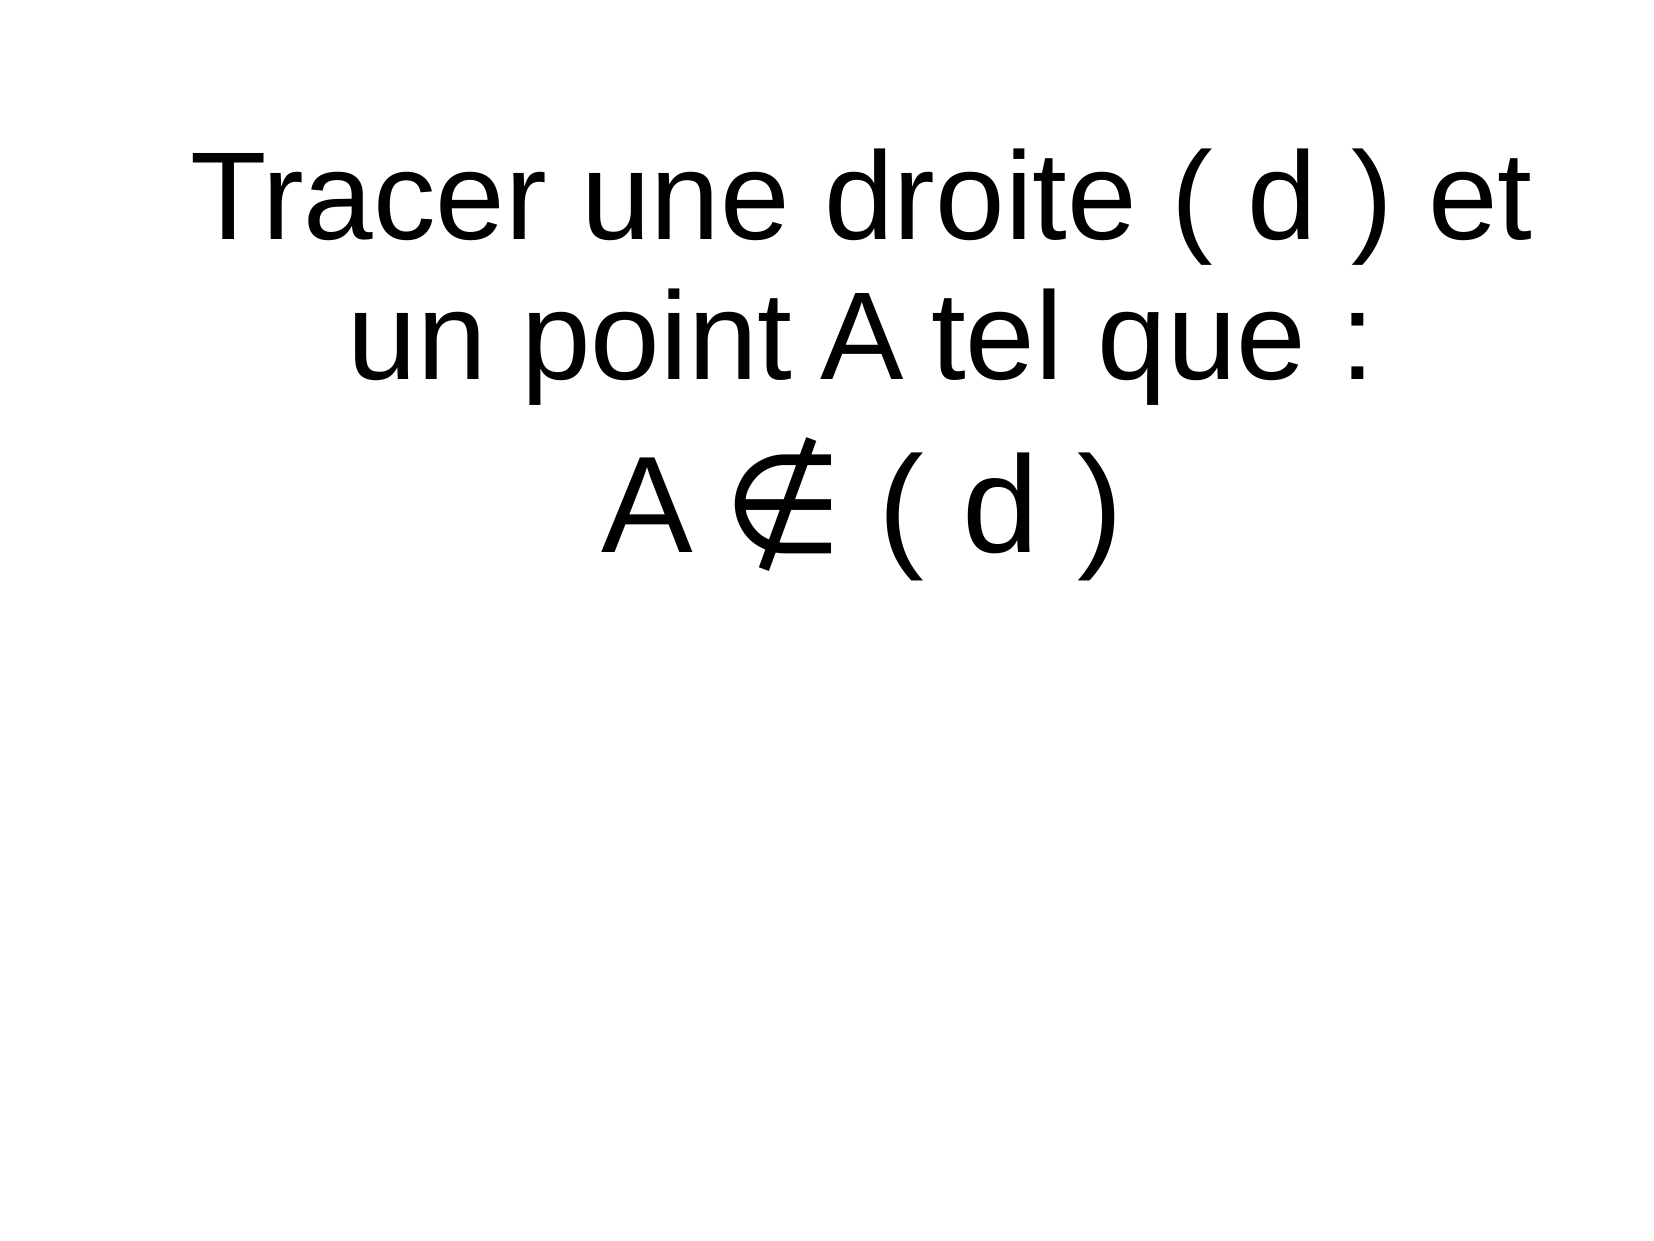

# Tracer une droite ( d ) et un point A tel que :
A ∉ ( d )